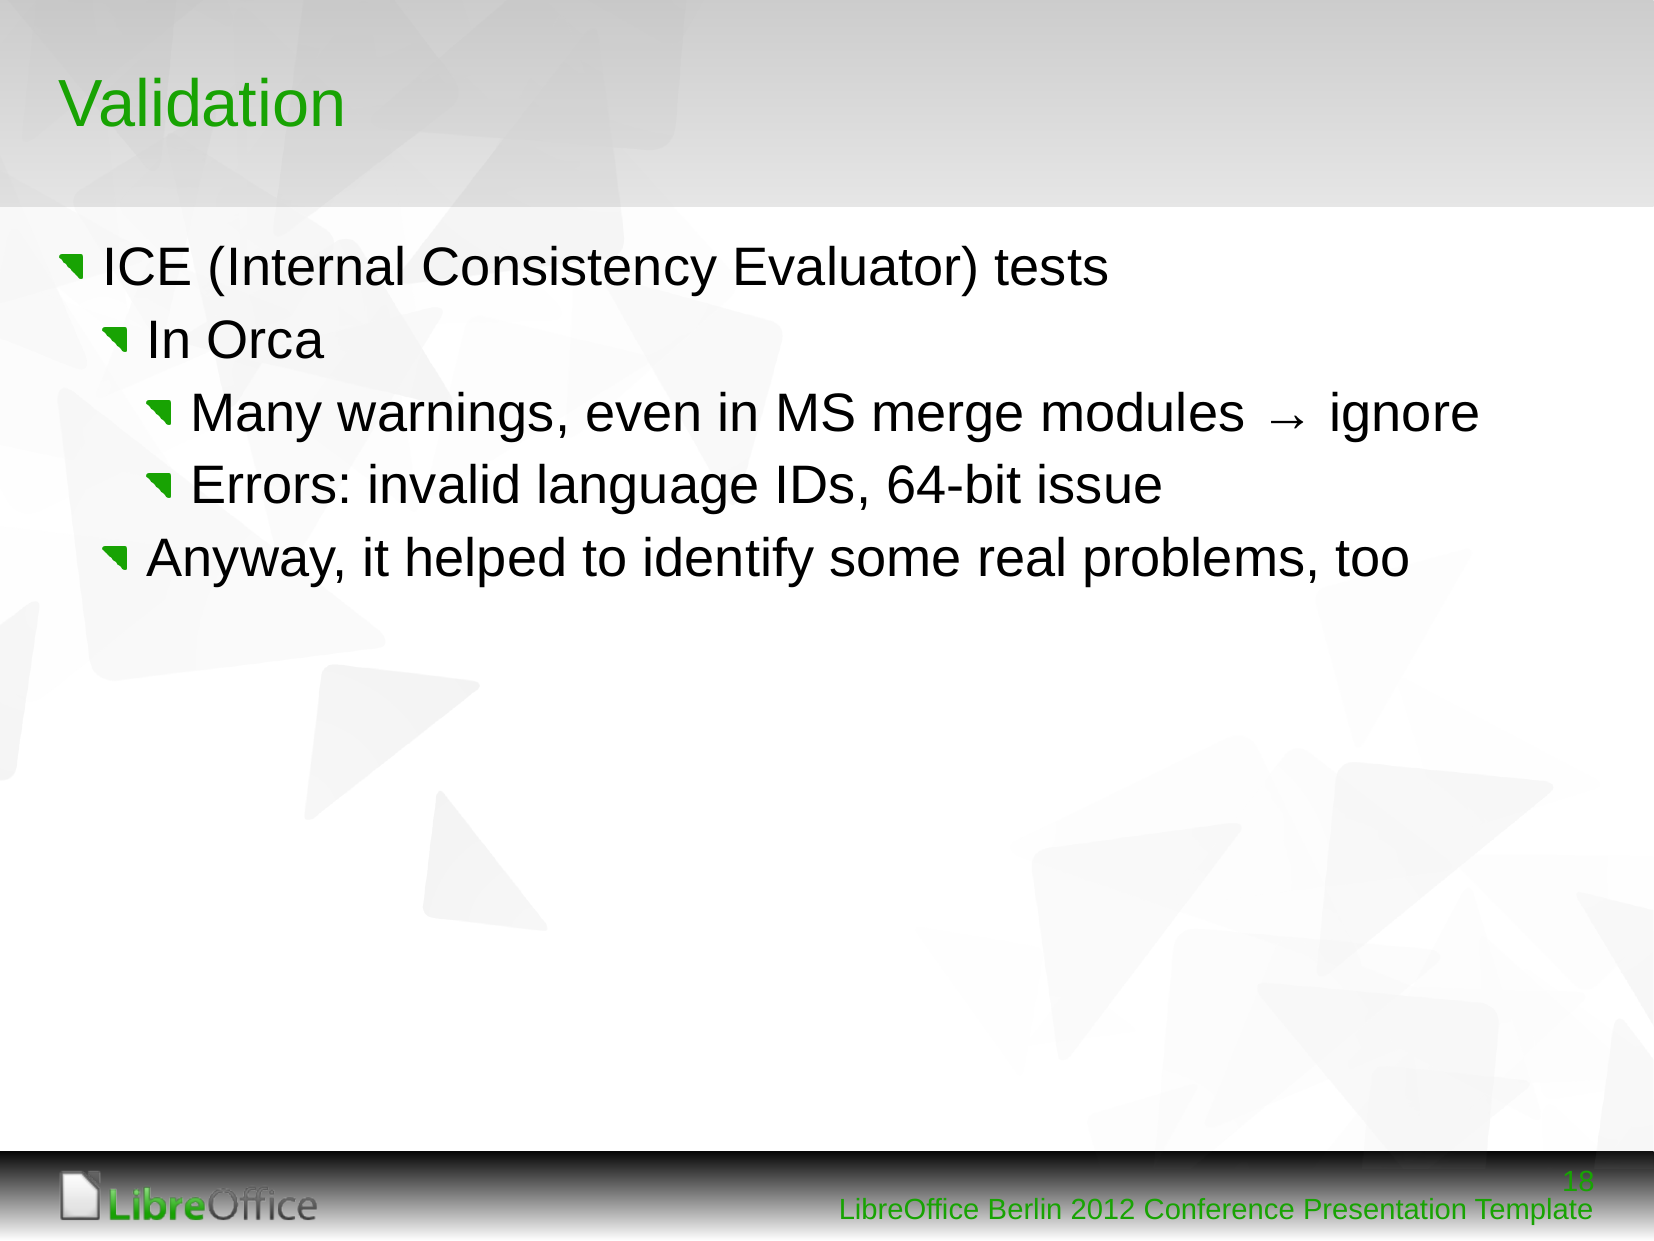

# Validation
ICE (Internal Consistency Evaluator) tests
In Orca
Many warnings, even in MS merge modules → ignore
Errors: invalid language IDs, 64-bit issue
Anyway, it helped to identify some real problems, too
18
LibreOffice Berlin 2012 Conference Presentation Template